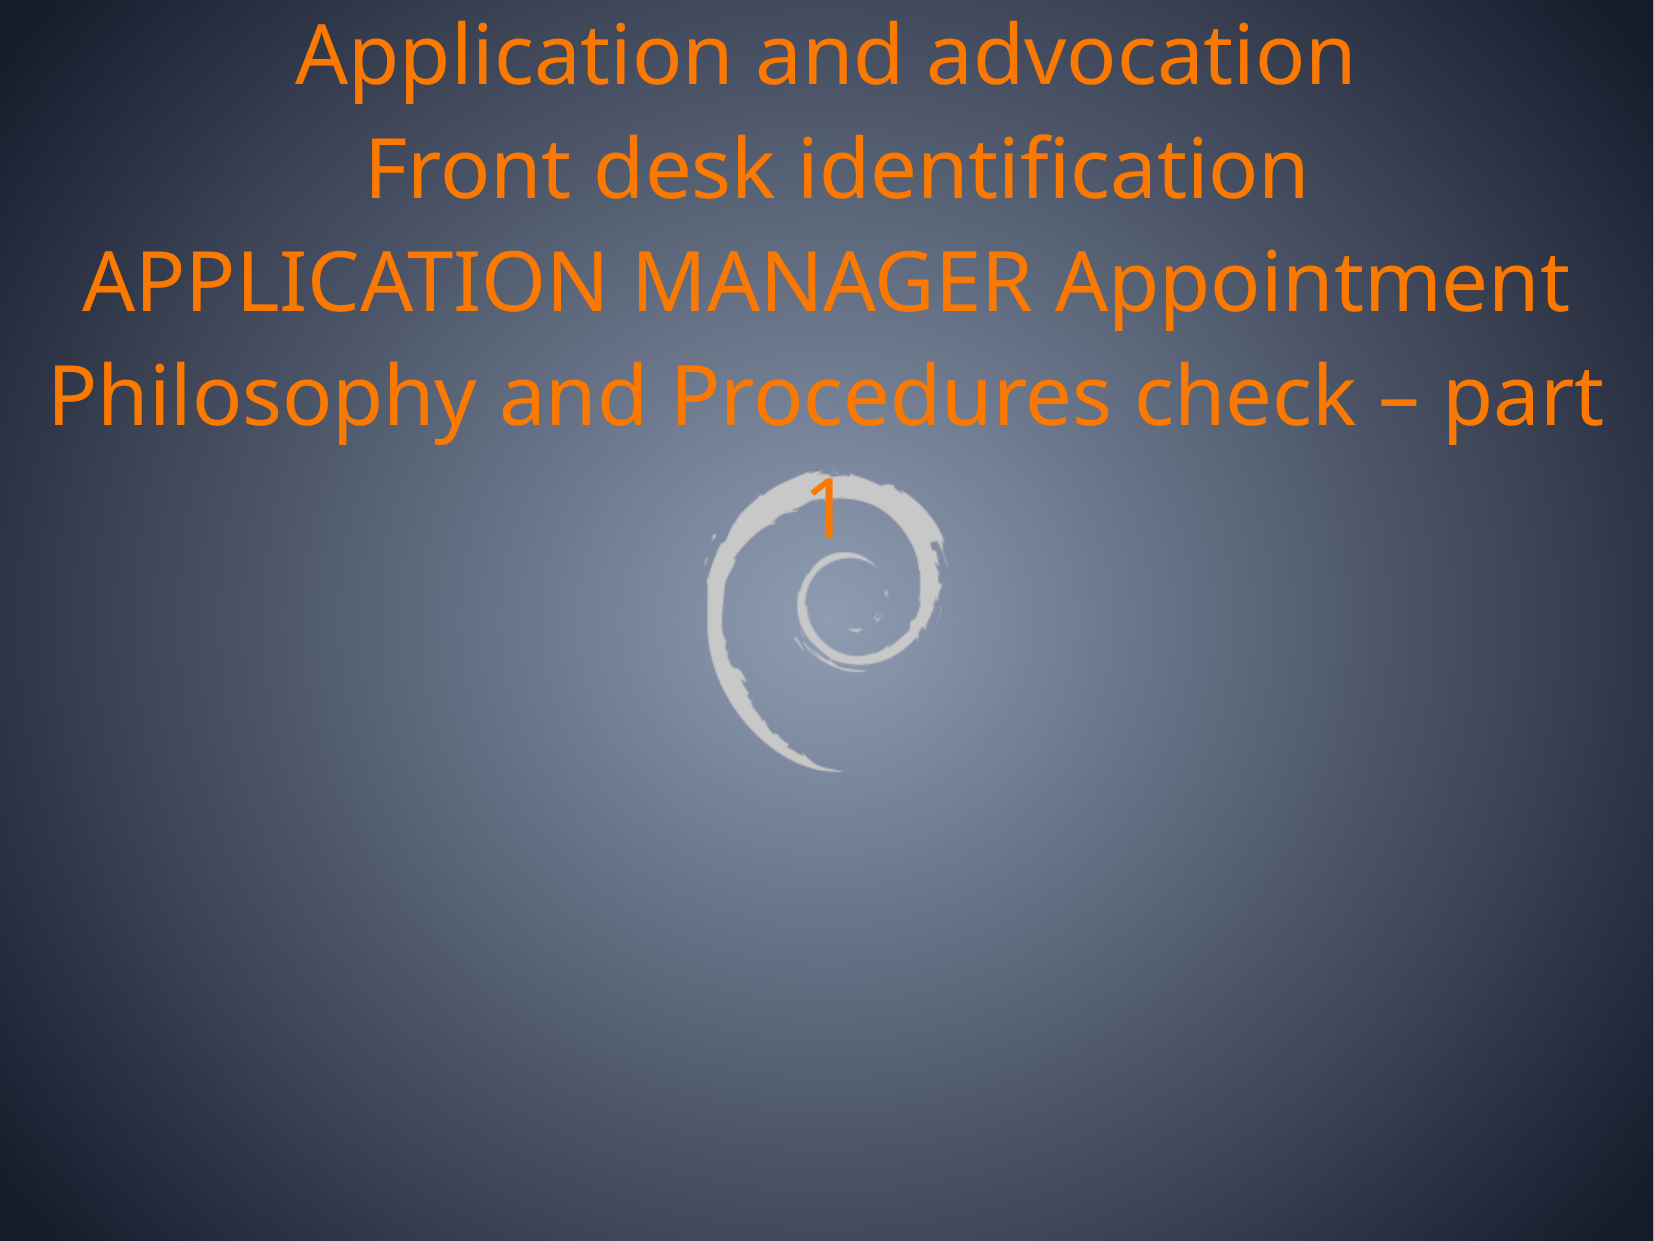

Application and advocation
 Front desk identification
APPLICATION MANAGER Appointment
Philosophy and Procedures check – part 1